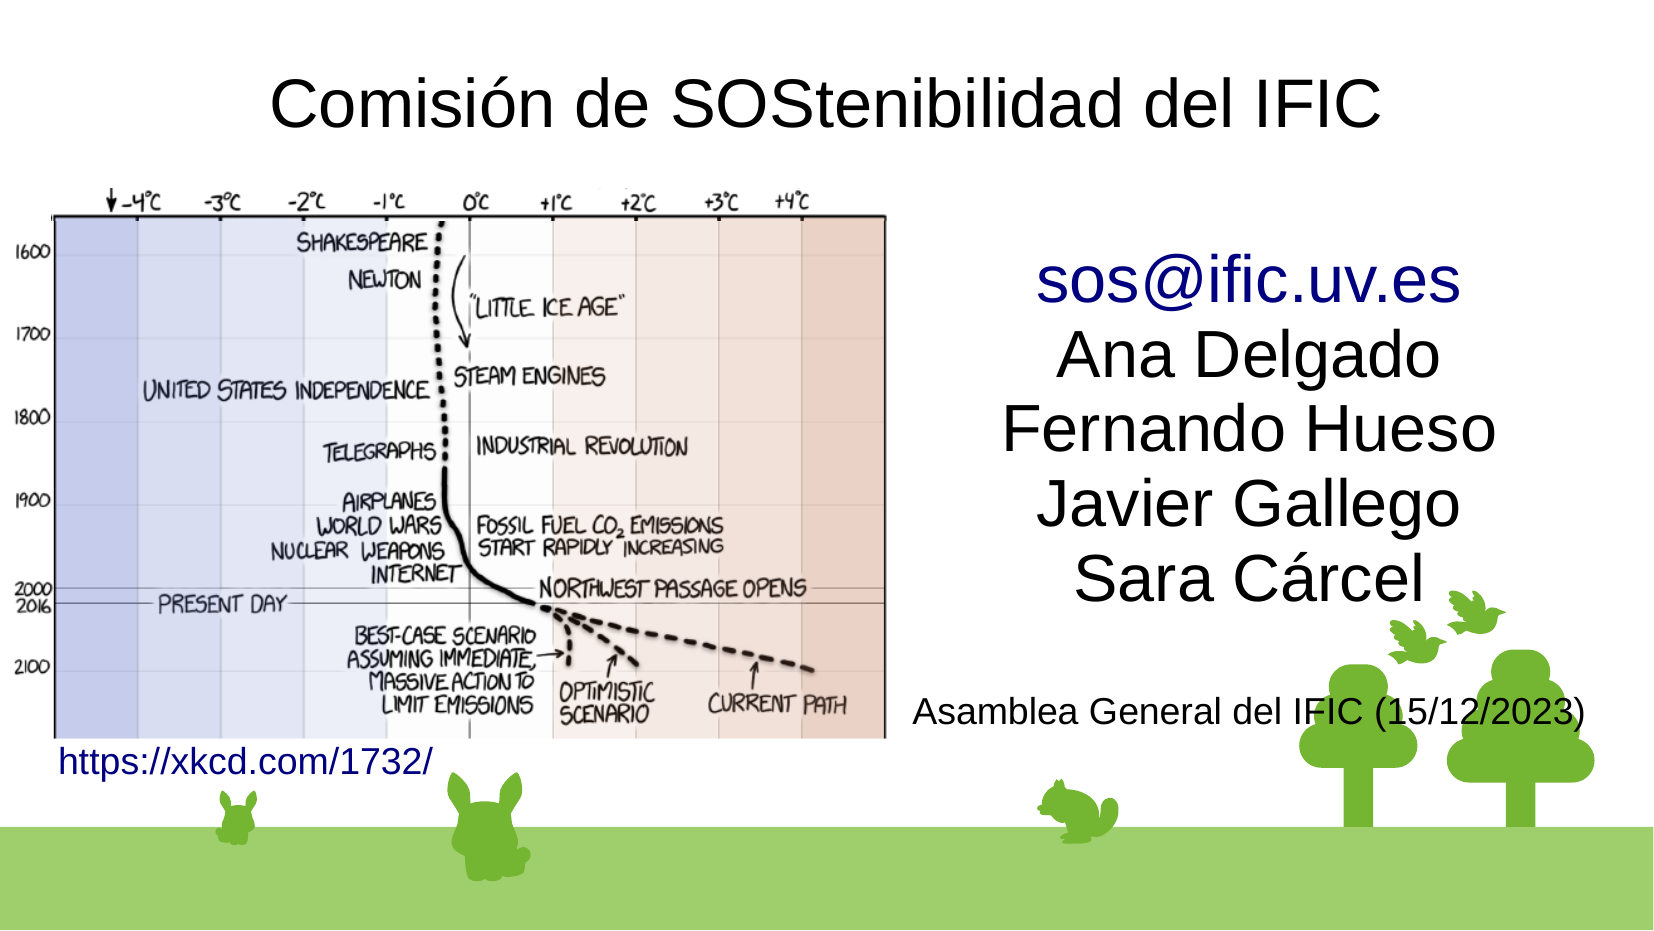

# Comisión de SOStenibilidad del IFIC
sos@ific.uv.es
Ana Delgado
Fernando Hueso
Javier Gallego
Sara Cárcel
Asamblea General del IFIC (15/12/2023)
https://xkcd.com/1732/